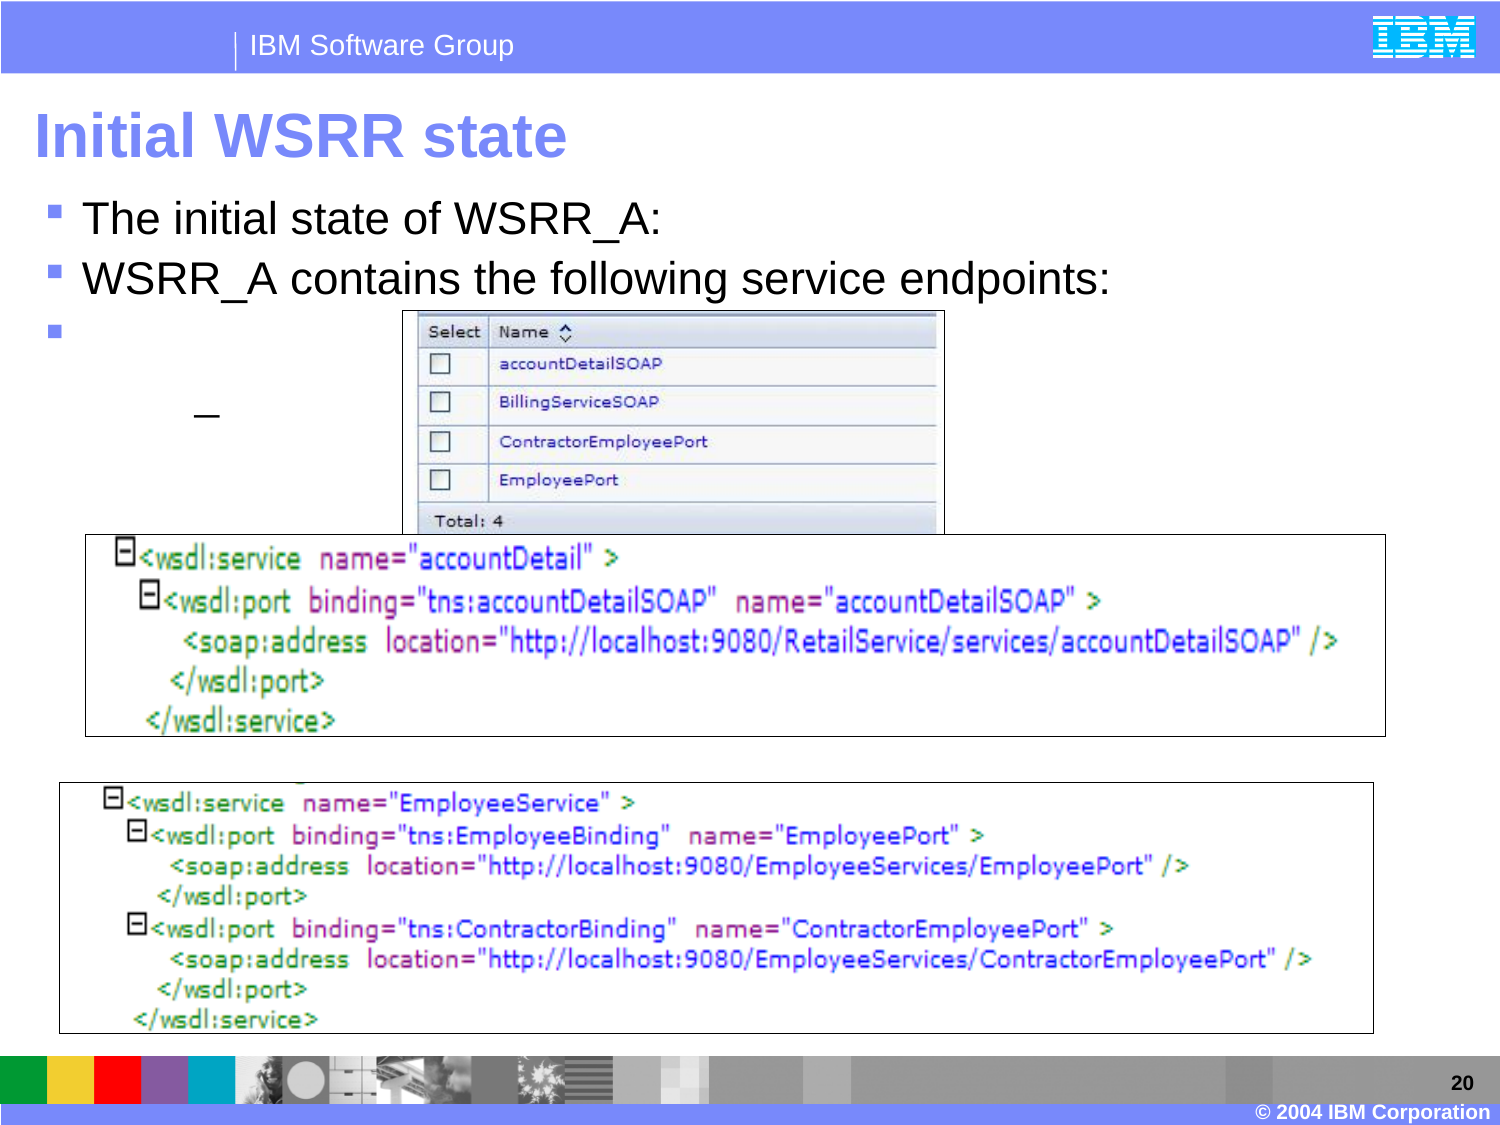

# Initial WSRR state
The initial state of WSRR_A:
WSRR_A contains the following service endpoints:
20